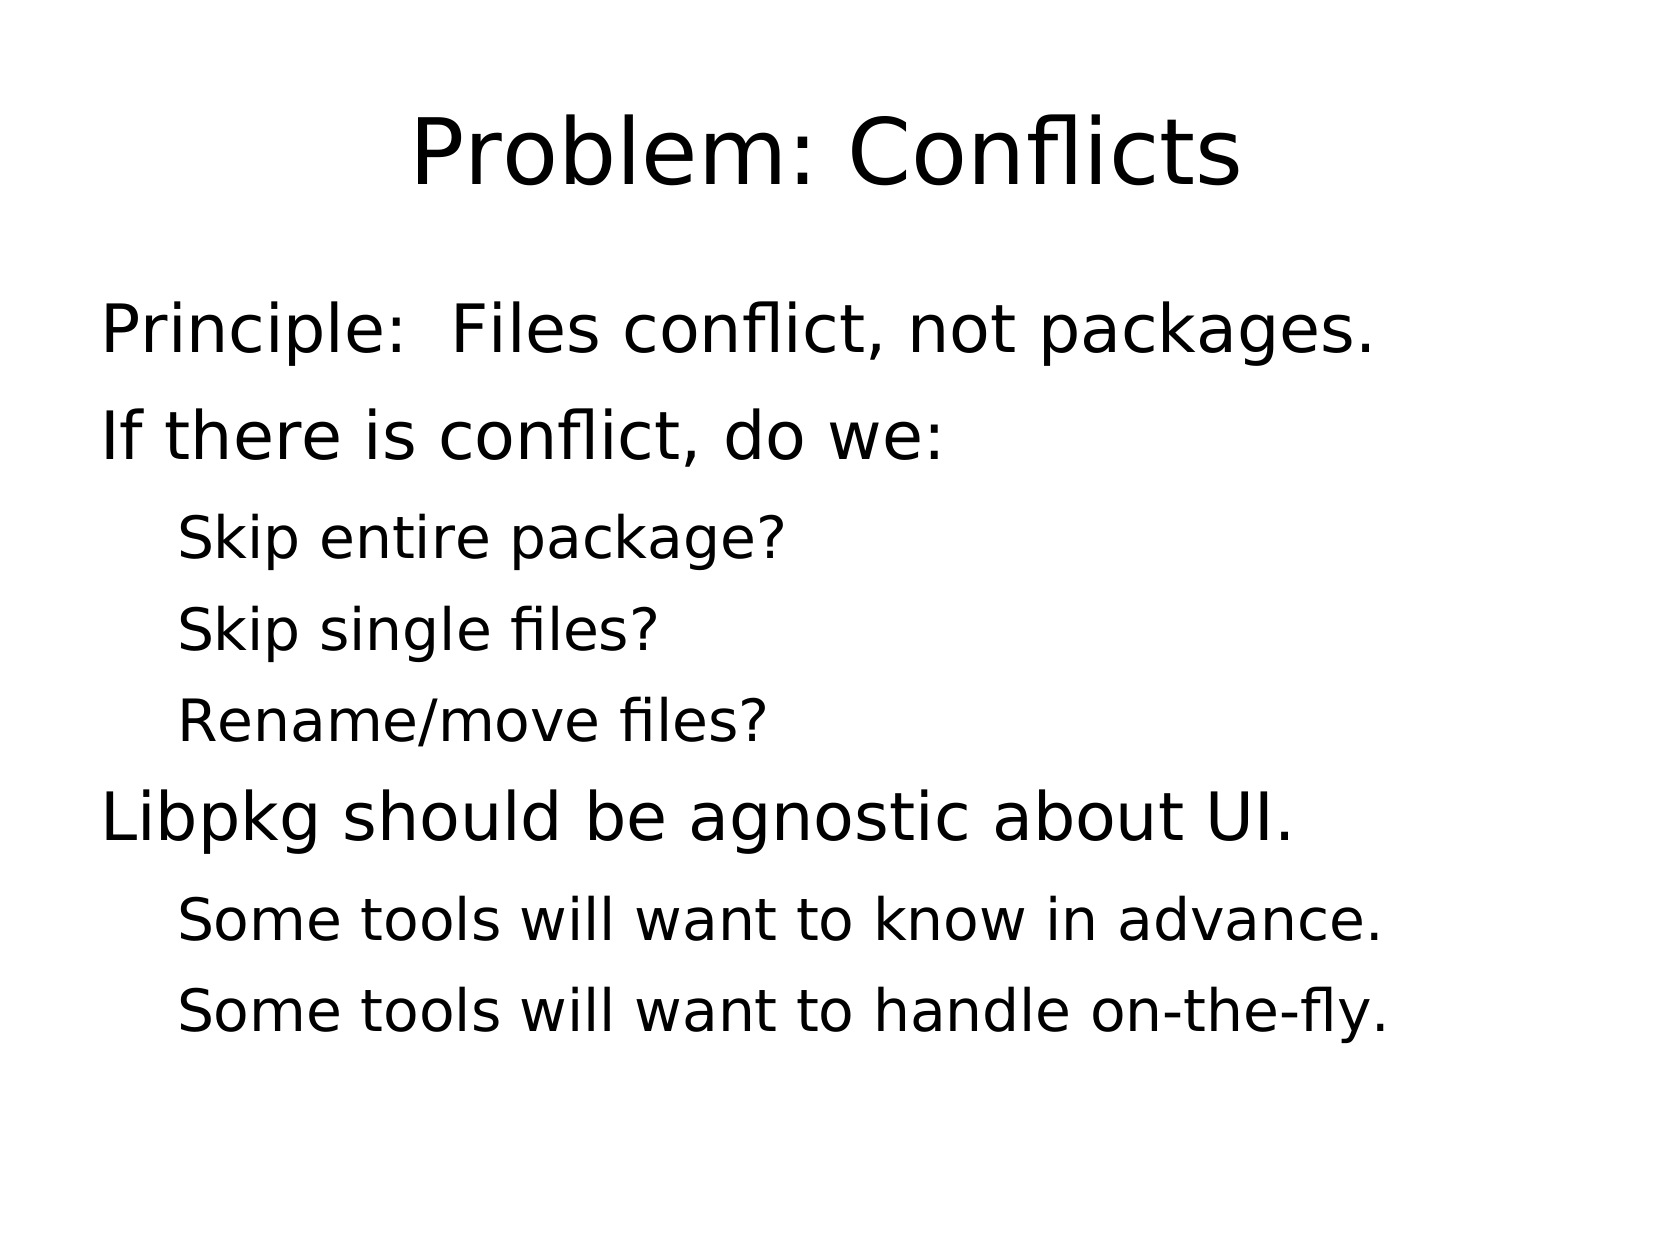

# Problem: Conflicts
Principle: Files conflict, not packages.
If there is conflict, do we:
Skip entire package?
Skip single files?
Rename/move files?
Libpkg should be agnostic about UI.
Some tools will want to know in advance.
Some tools will want to handle on-the-fly.